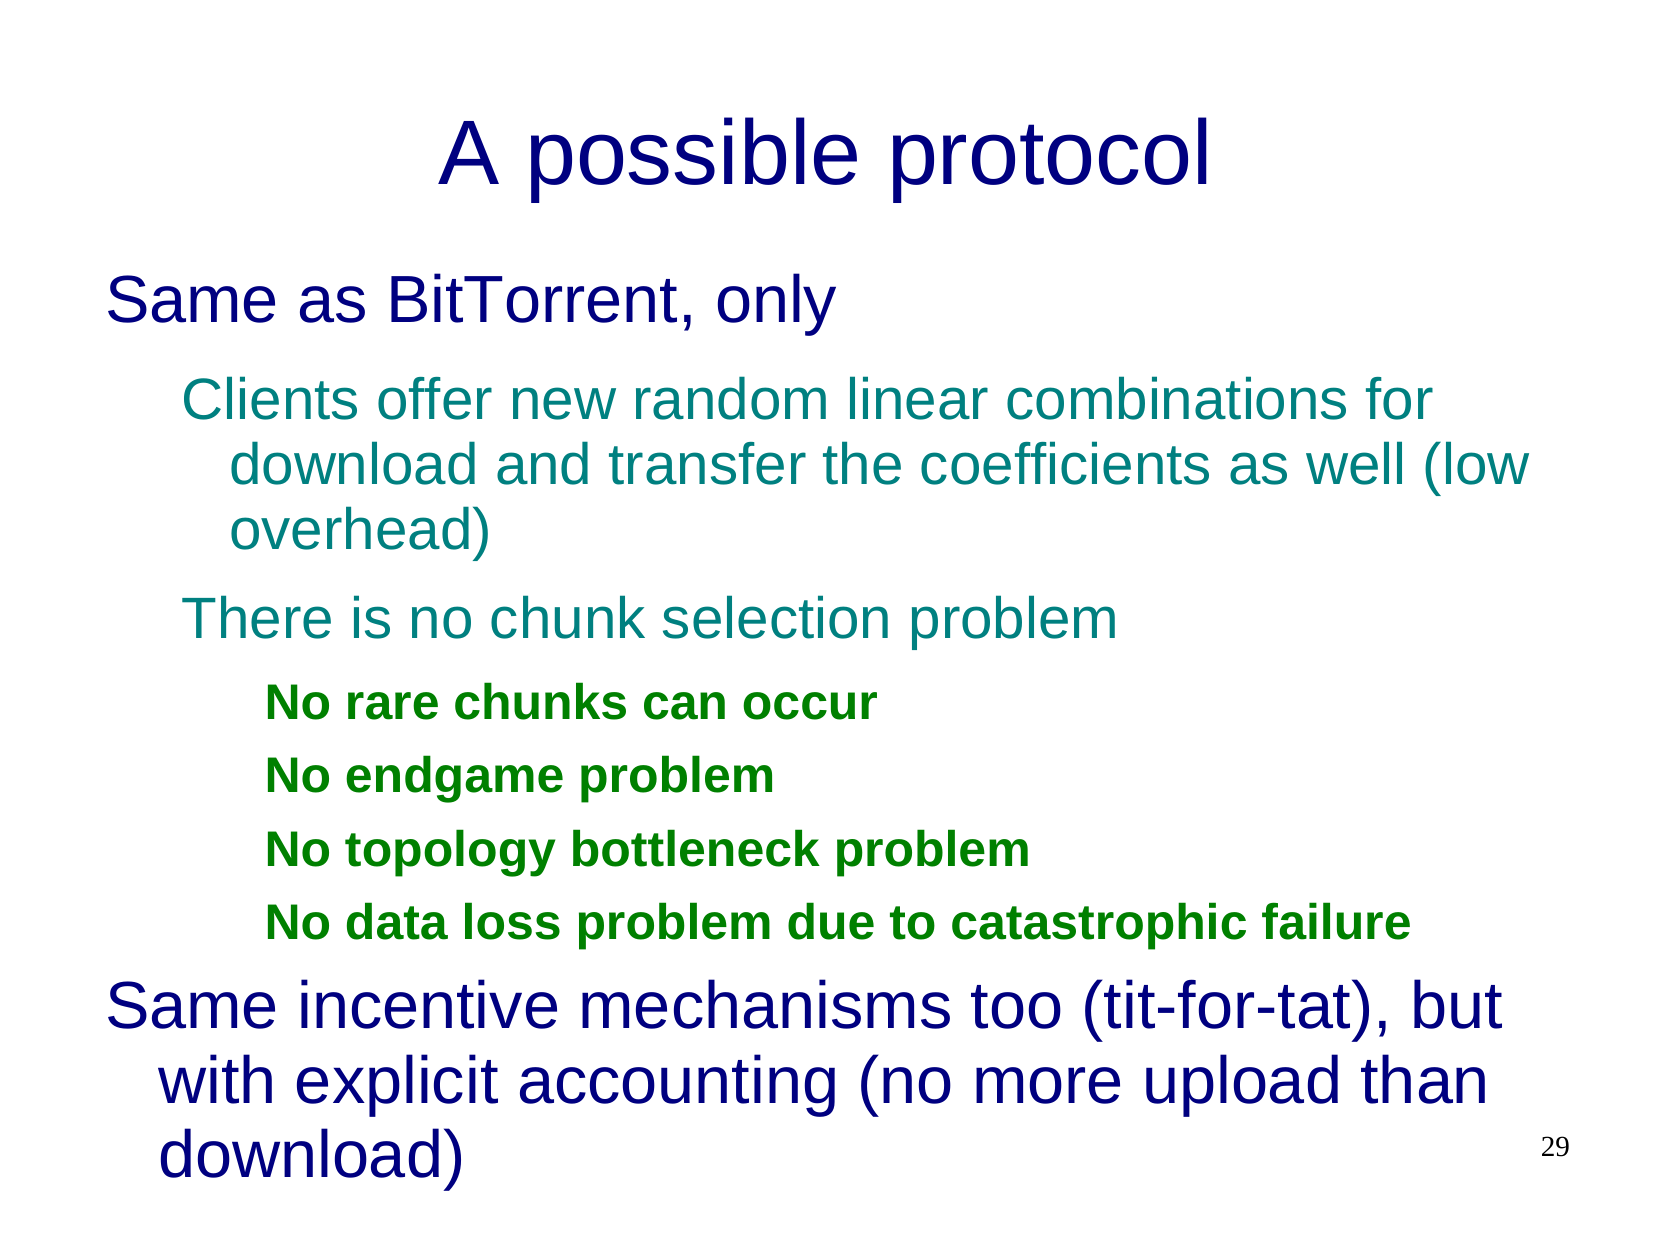

# A possible protocol
Same as BitTorrent, only
Clients offer new random linear combinations for download and transfer the coefficients as well (low overhead)
There is no chunk selection problem
No rare chunks can occur
No endgame problem
No topology bottleneck problem
No data loss problem due to catastrophic failure
Same incentive mechanisms too (tit-for-tat), but with explicit accounting (no more upload than download)
29